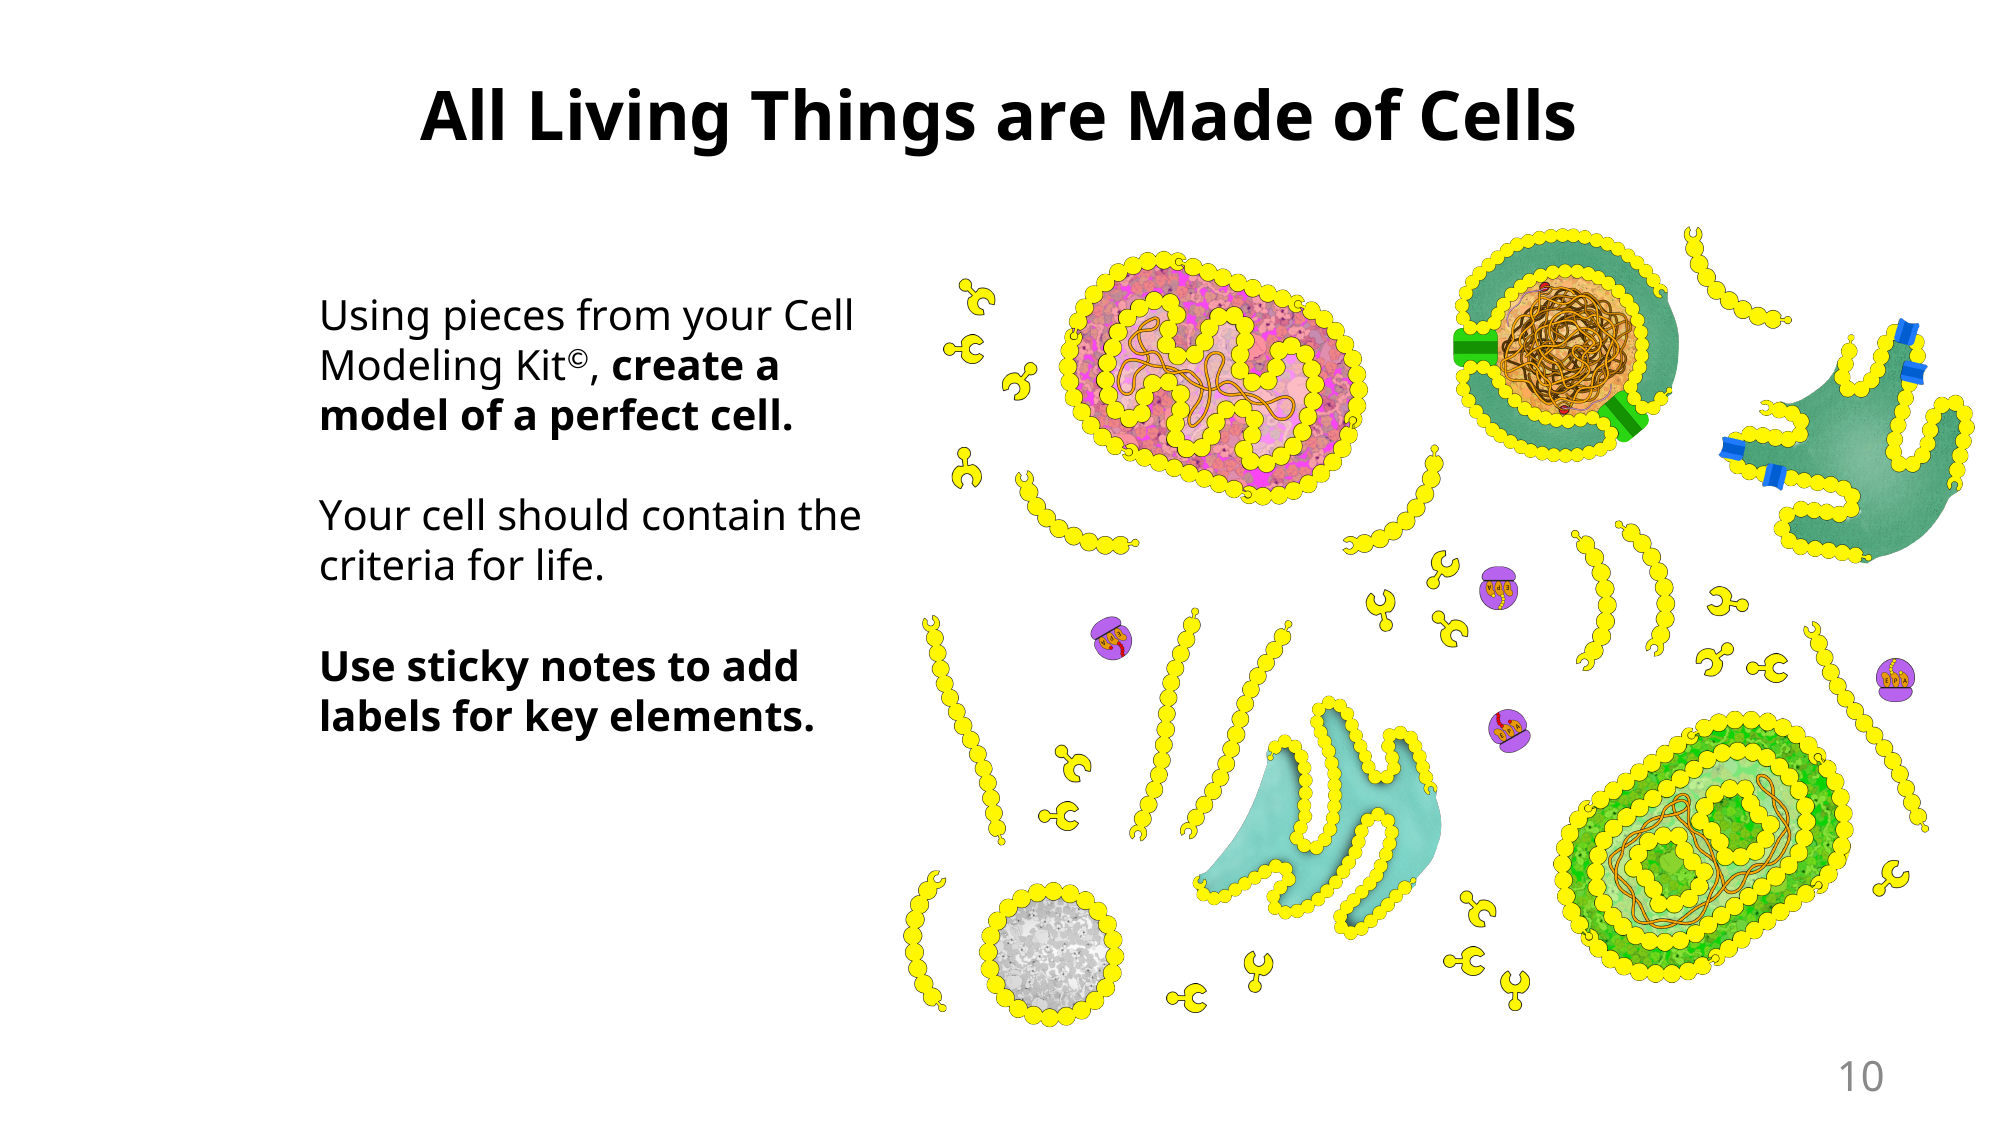

All Living Things are Made of Cells
Using pieces from your Cell Modeling Kit©, create a model of a perfect cell.
Your cell should contain the criteria for life.
Use sticky notes to add labels for key elements.